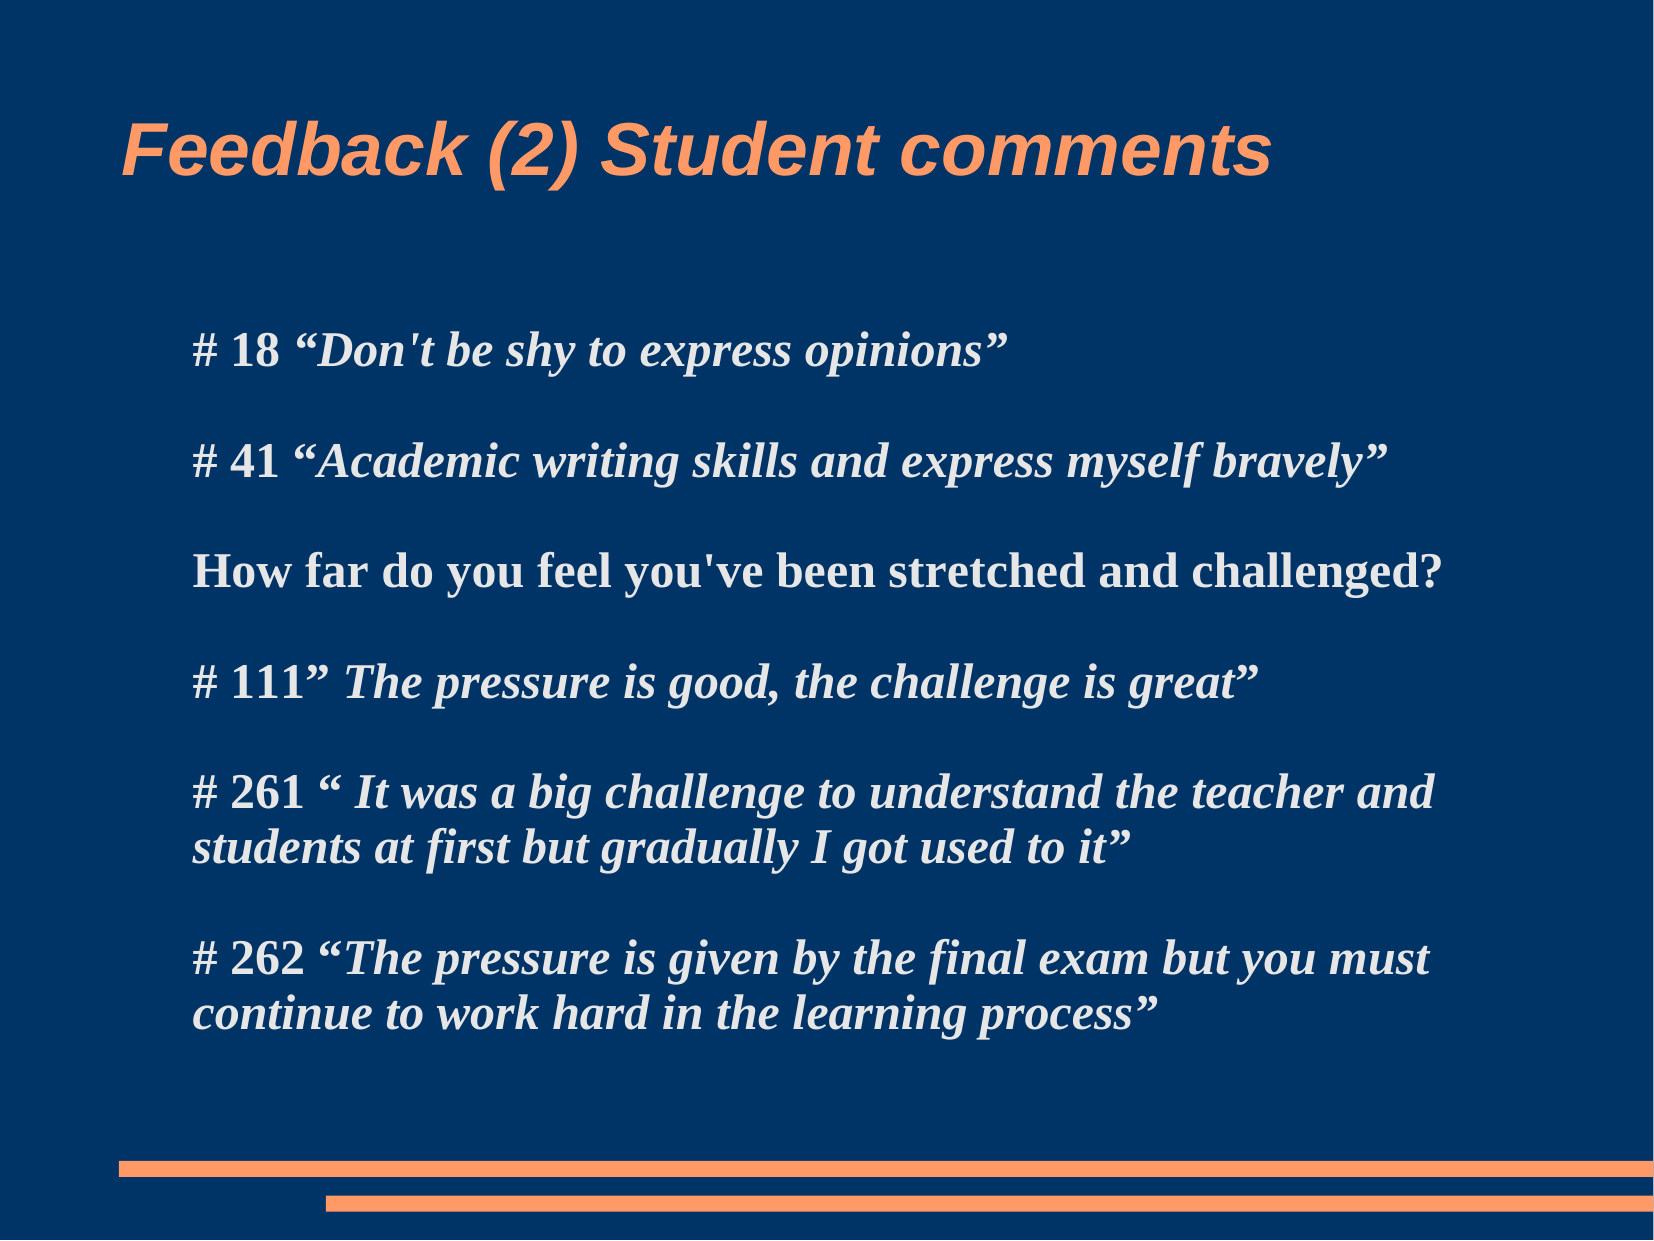

# Feedback (2) Student comments
# 18 “Don't be shy to express opinions”
# 41 “Academic writing skills and express myself bravely”
How far do you feel you've been stretched and challenged?
# 111” The pressure is good, the challenge is great”
# 261 “ It was a big challenge to understand the teacher and students at first but gradually I got used to it”
# 262 “The pressure is given by the final exam but you must continue to work hard in the learning process”